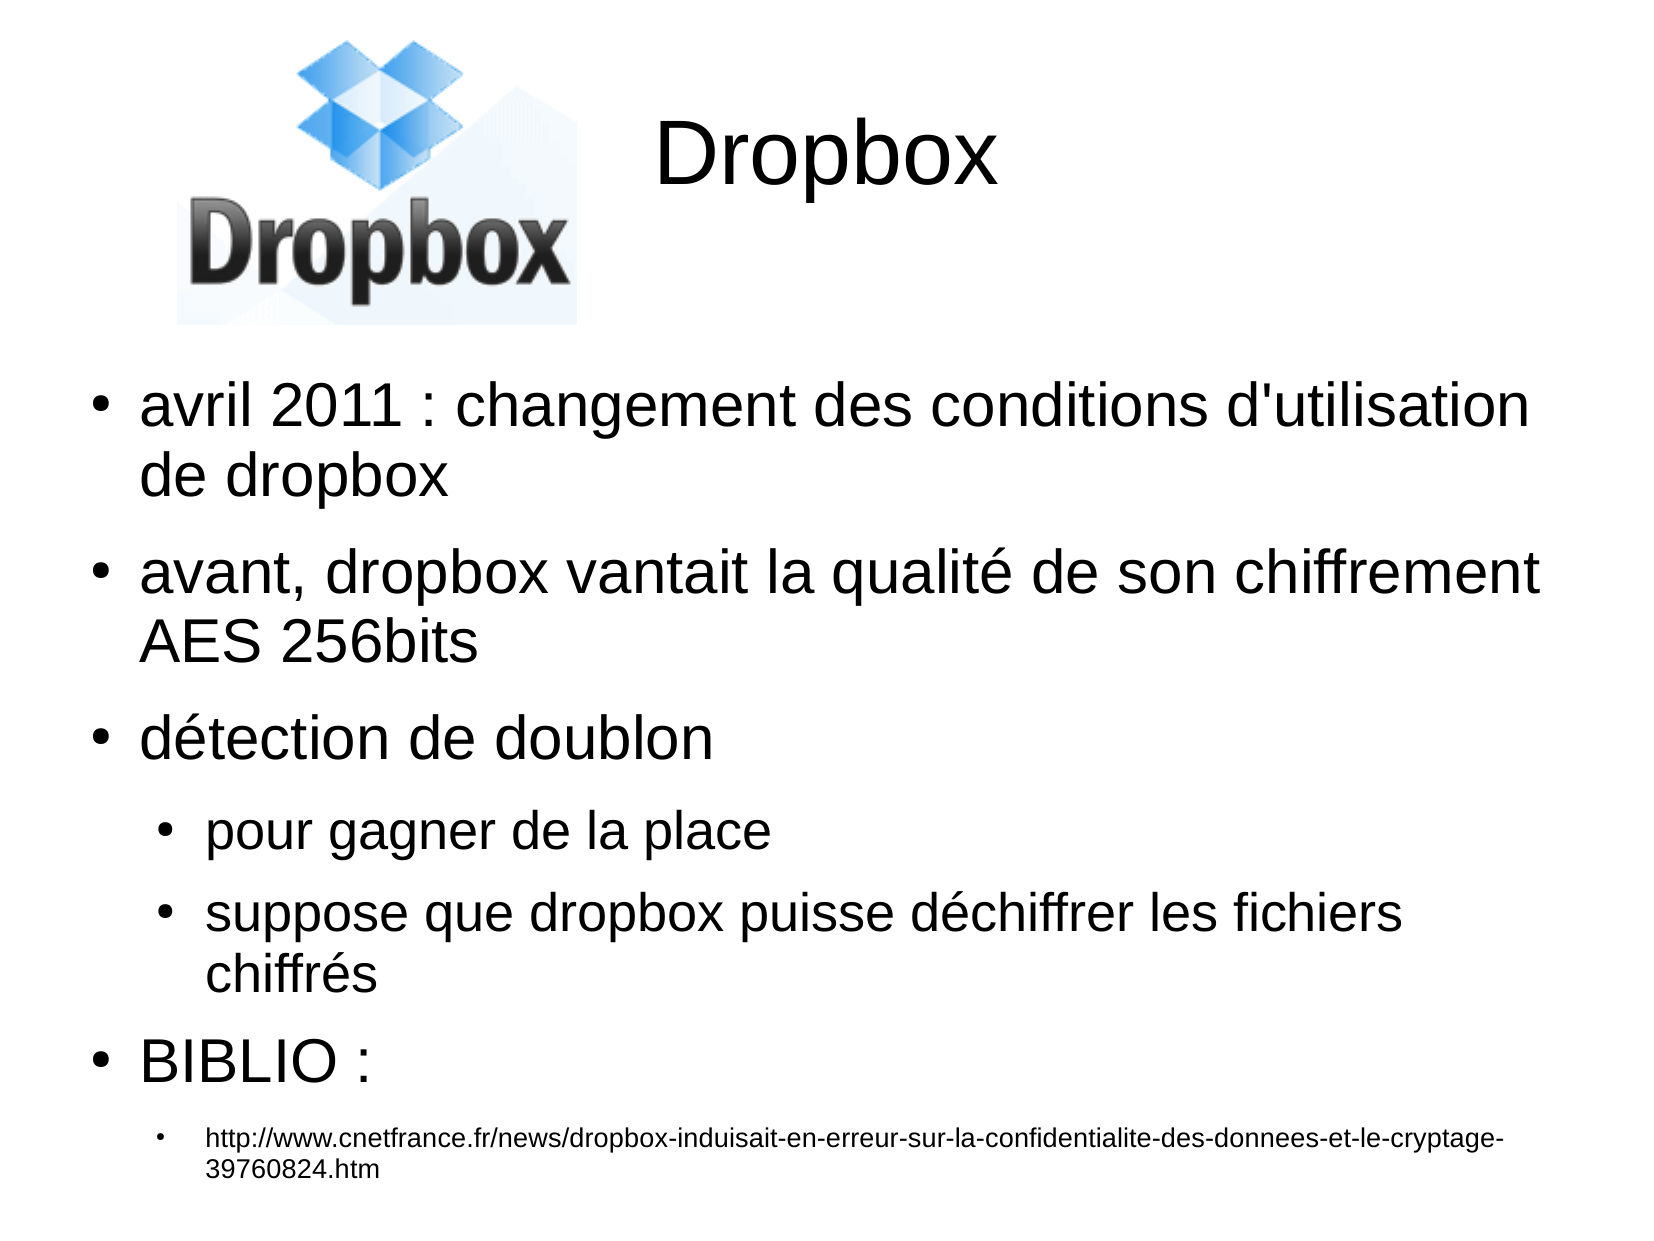

# Dropbox
avril 2011 : changement des conditions d'utilisation de dropbox
avant, dropbox vantait la qualité de son chiffrement AES 256bits
détection de doublon
pour gagner de la place
suppose que dropbox puisse déchiffrer les fichiers chiffrés
BIBLIO :
http://www.cnetfrance.fr/news/dropbox-induisait-en-erreur-sur-la-confidentialite-des-donnees-et-le-cryptage-39760824.htm